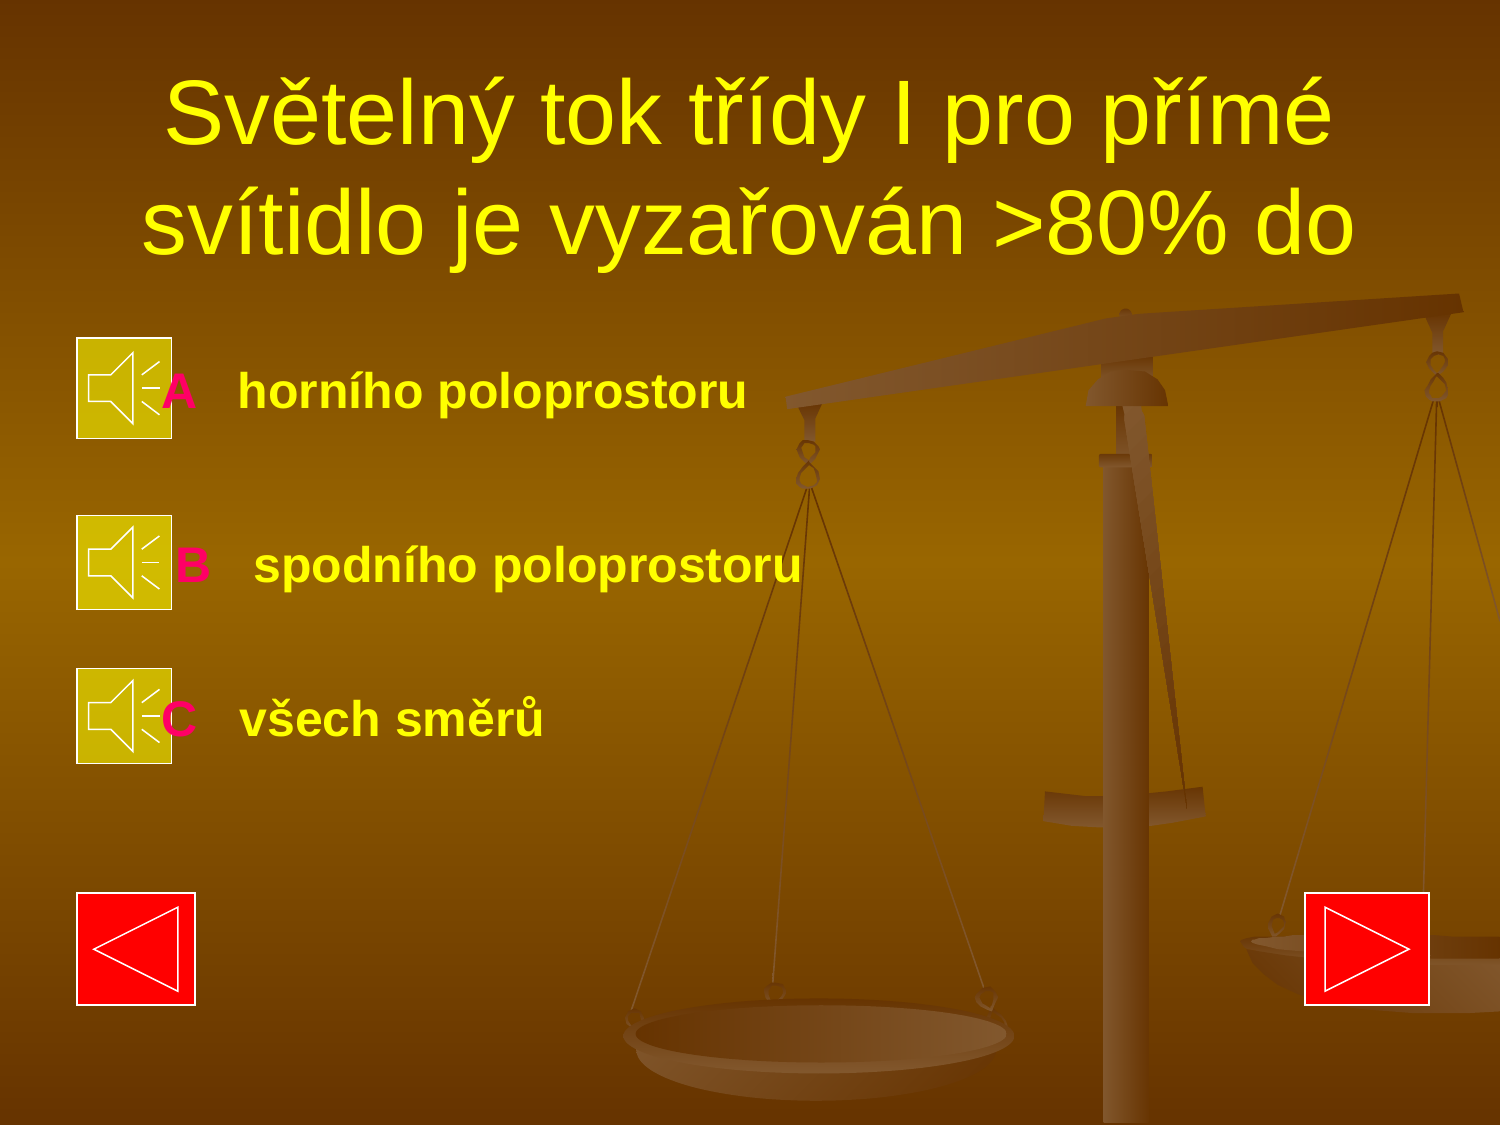

# Světelný tok třídy I pro přímé svítidlo je vyzařován >80% do
 A horního poloprostoru
 B spodního poloprostoru
 C všech směrů